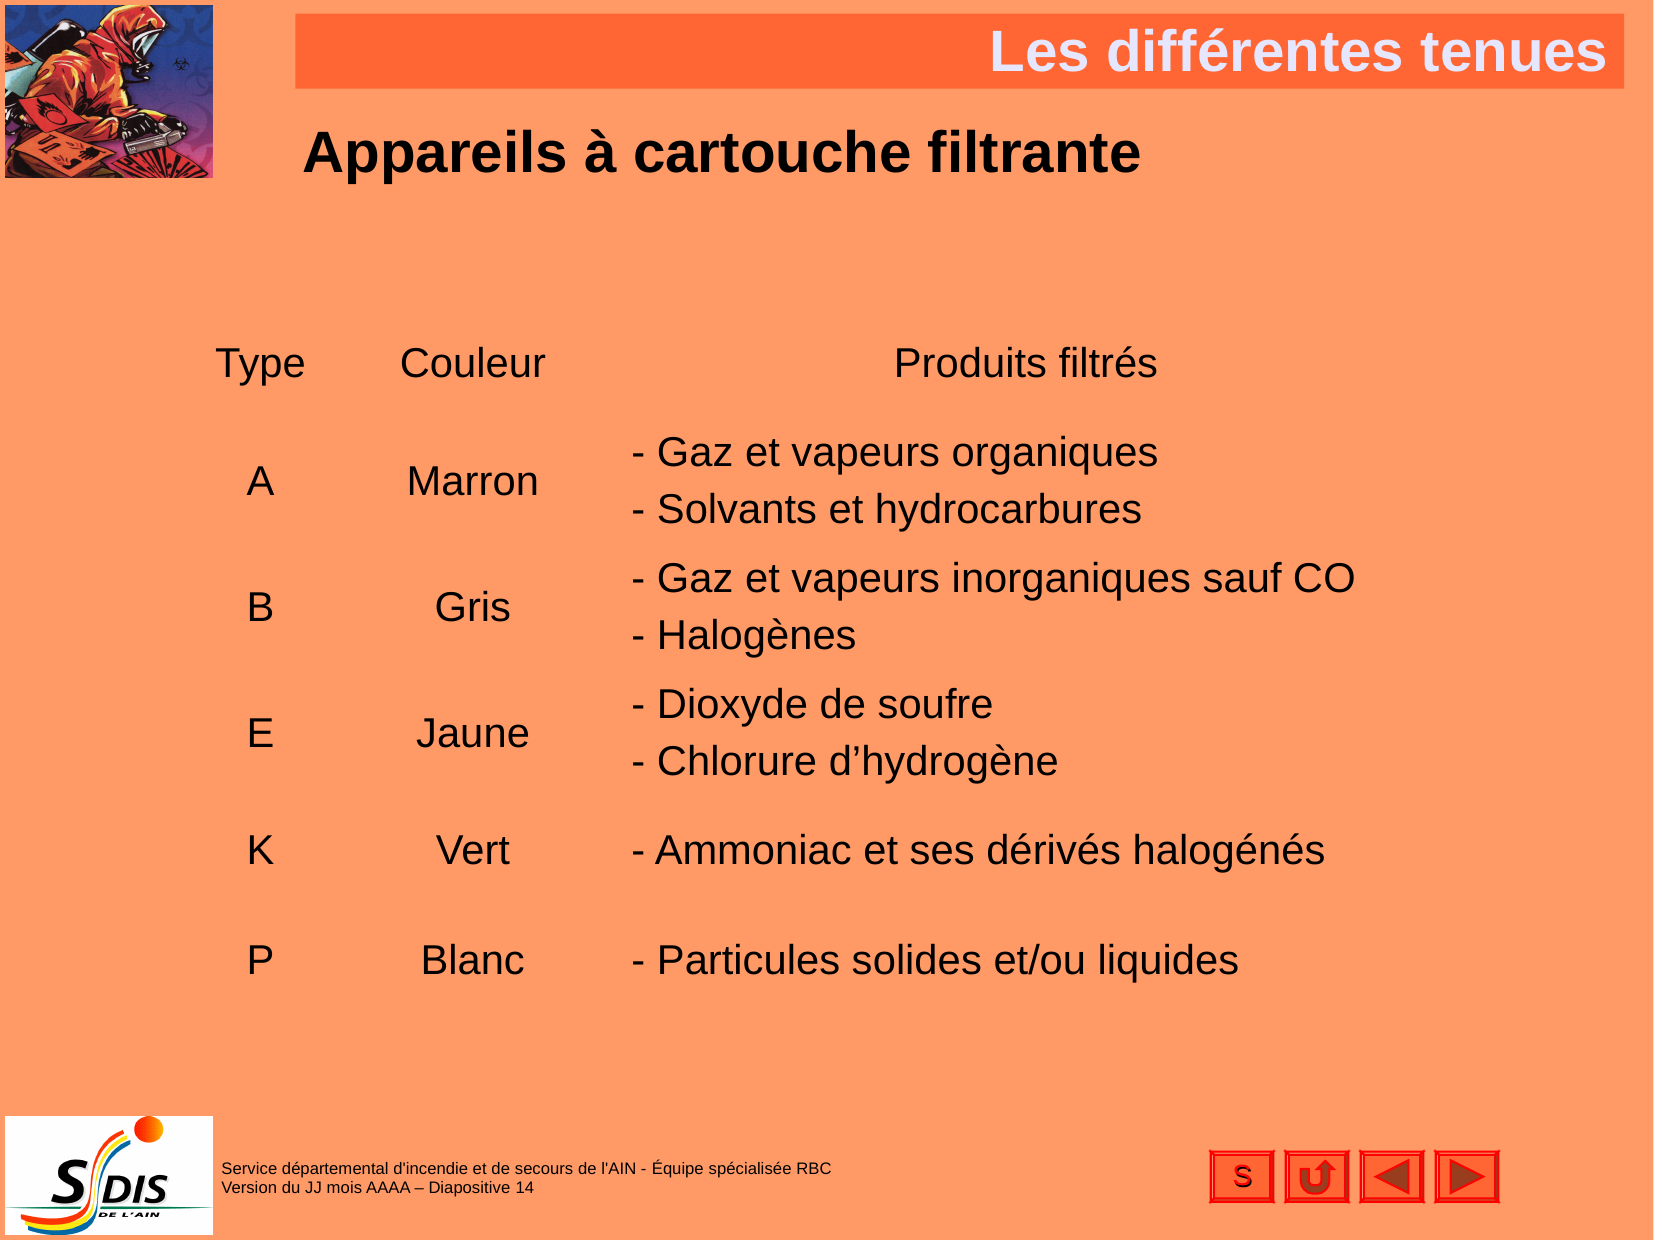

Les différentes tenues
Appareils à cartouche filtrante
| Type | Couleur | Produits filtrés |
| --- | --- | --- |
| A | Marron | - Gaz et vapeurs organiques - Solvants et hydrocarbures |
| B | Gris | - Gaz et vapeurs inorganiques sauf CO - Halogènes |
| E | Jaune | - Dioxyde de soufre - Chlorure d’hydrogène |
| K | Vert | - Ammoniac et ses dérivés halogénés |
| P | Blanc | - Particules solides et/ou liquides |